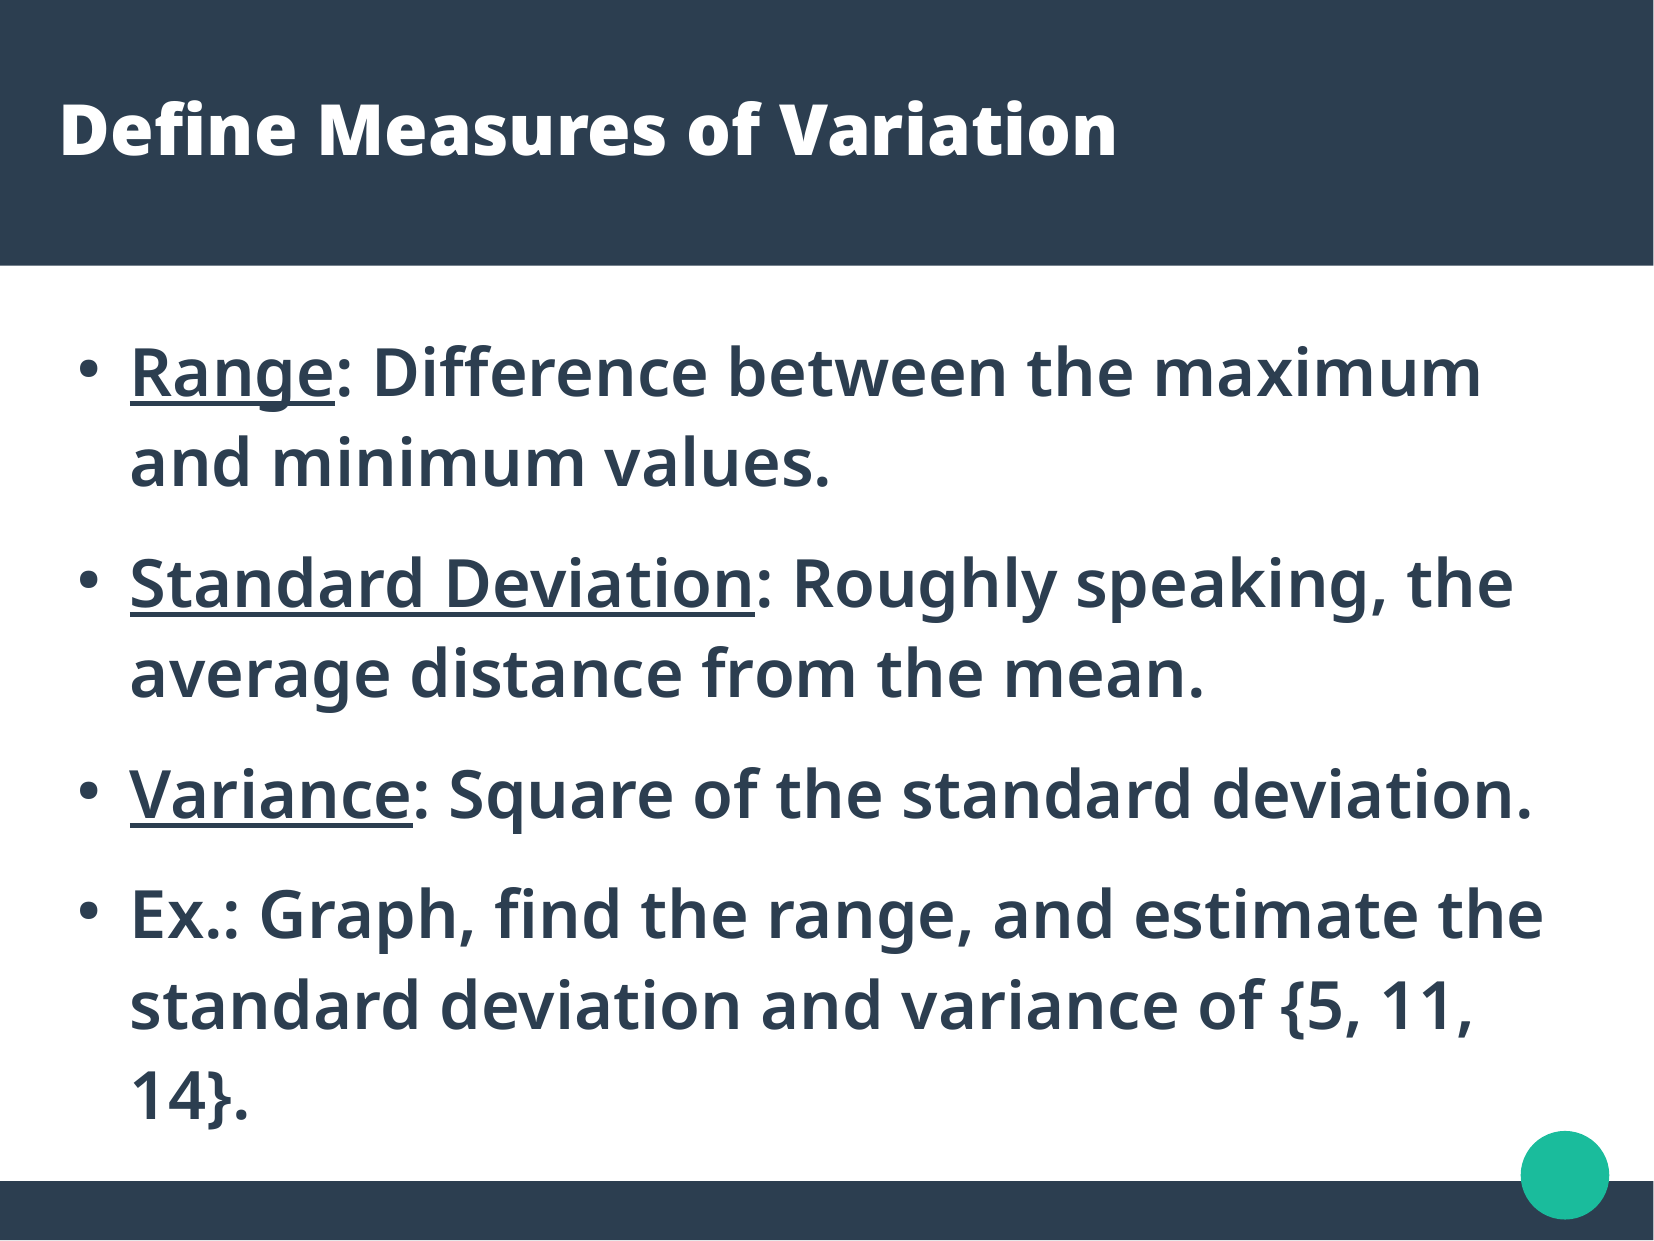

# Define Measures of Variation
Range: Difference between the maximum and minimum values.
Standard Deviation: Roughly speaking, the average distance from the mean.
Variance: Square of the standard deviation.
Ex.: Graph, find the range, and estimate the standard deviation and variance of {5, 11, 14}.